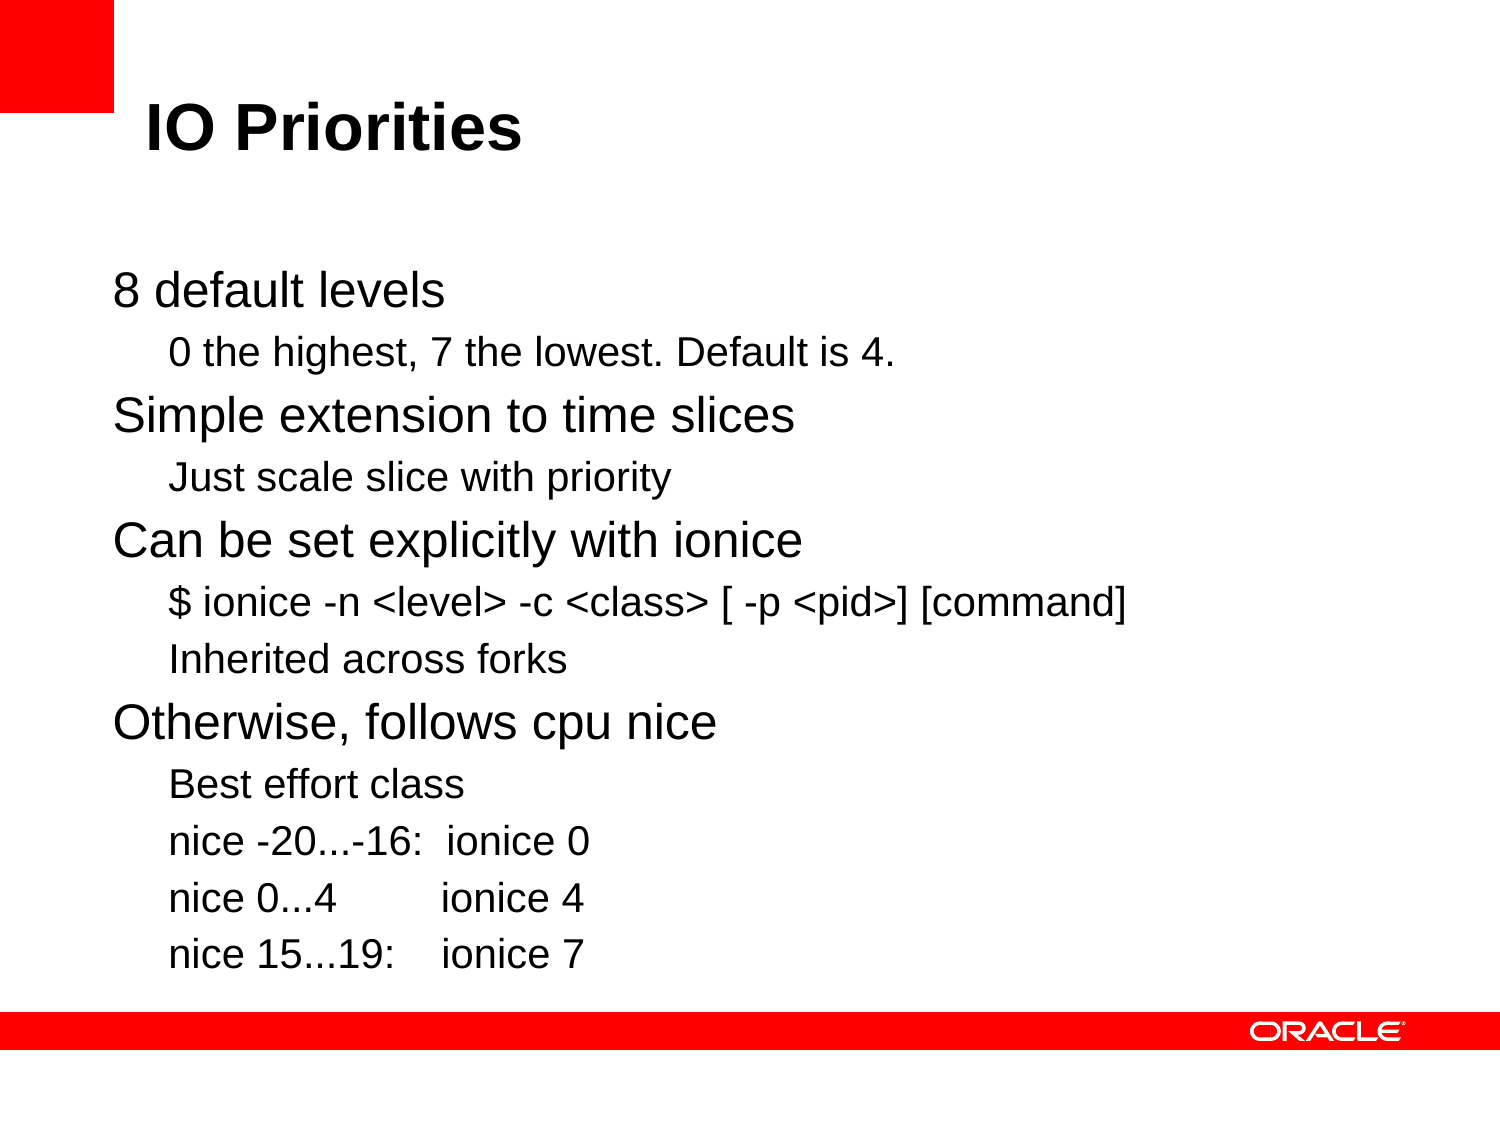

# IO Priorities
8 default levels
0 the highest, 7 the lowest. Default is 4.
Simple extension to time slices
Just scale slice with priority
Can be set explicitly with ionice
$ ionice -n <level> -c <class> [ -p <pid>] [command]
Inherited across forks
Otherwise, follows cpu nice
Best effort class
nice -20...-16: ionice 0
nice 0...4 ionice 4
nice 15...19: ionice 7